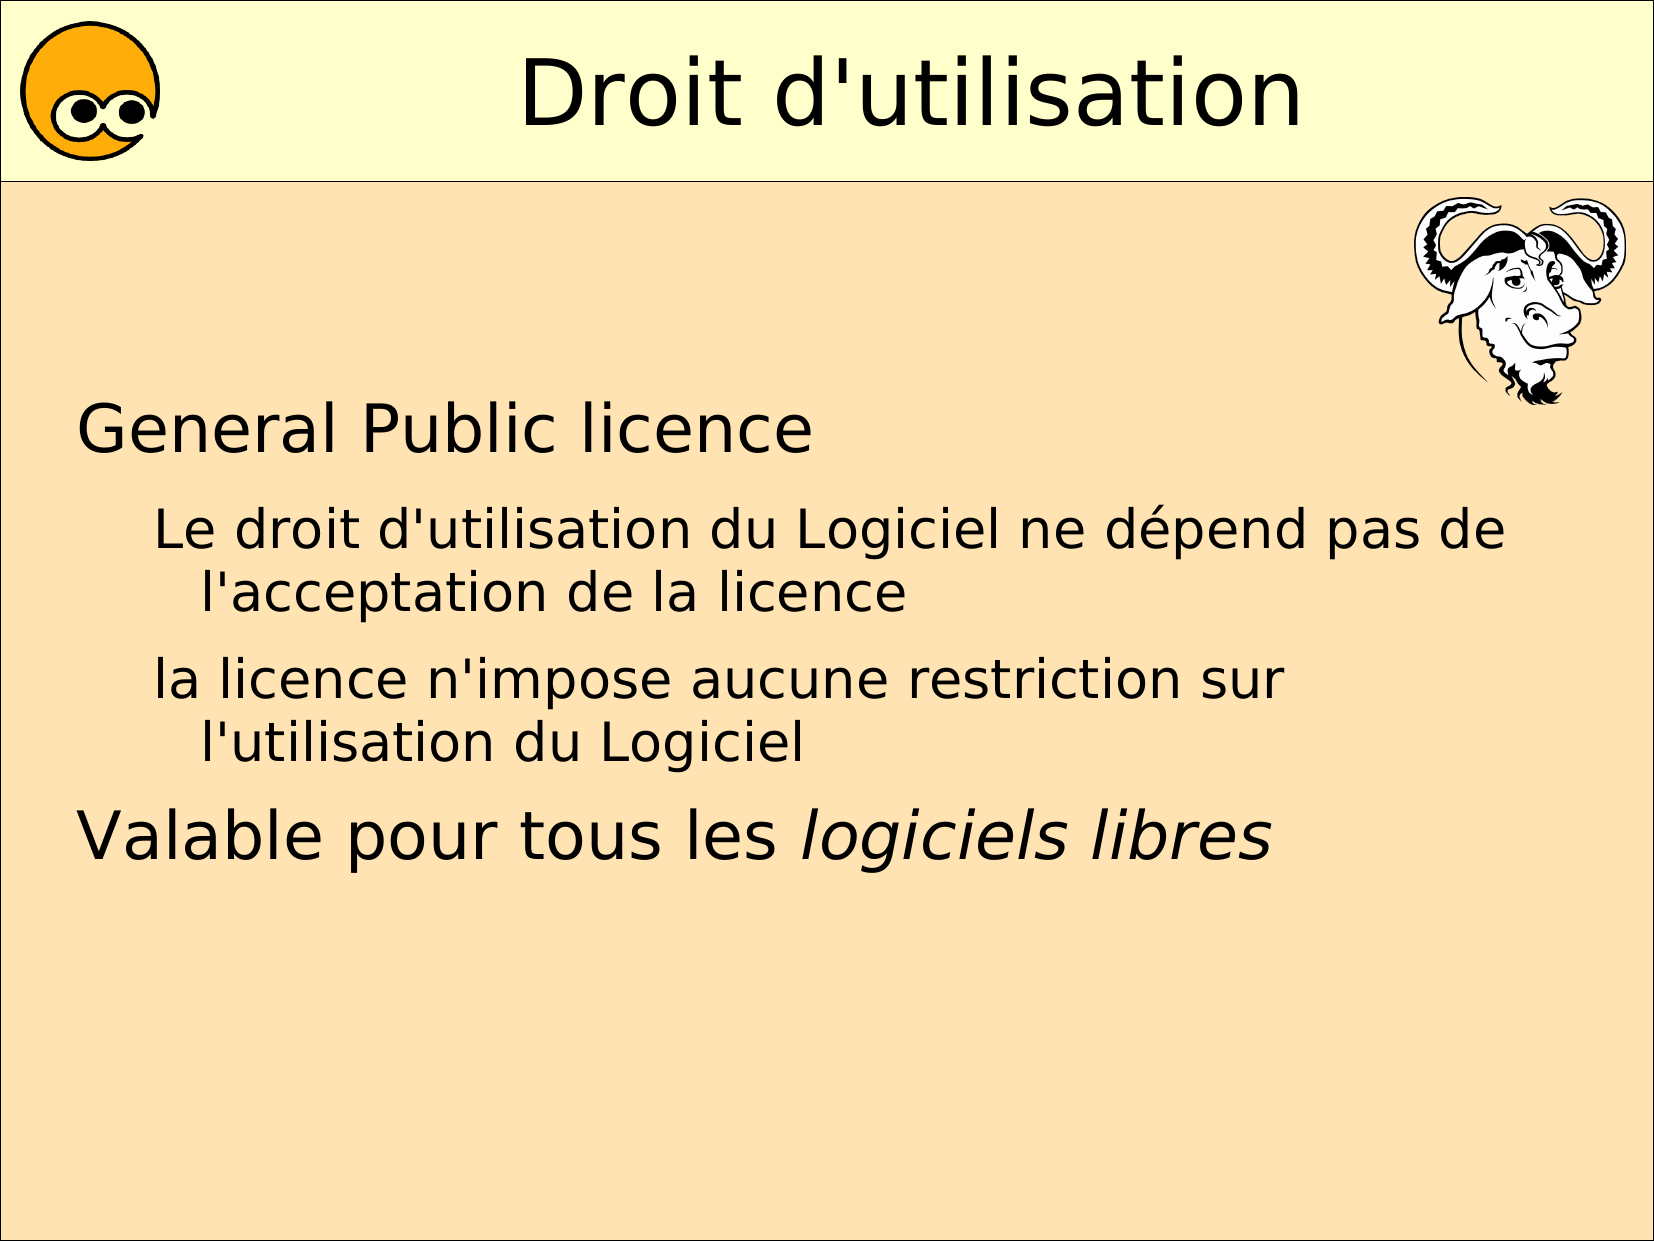

# Droit d'utilisation
General Public licence
Le droit d'utilisation du Logiciel ne dépend pas de l'acceptation de la licence
la licence n'impose aucune restriction sur l'utilisation du Logiciel
Valable pour tous les logiciels libres